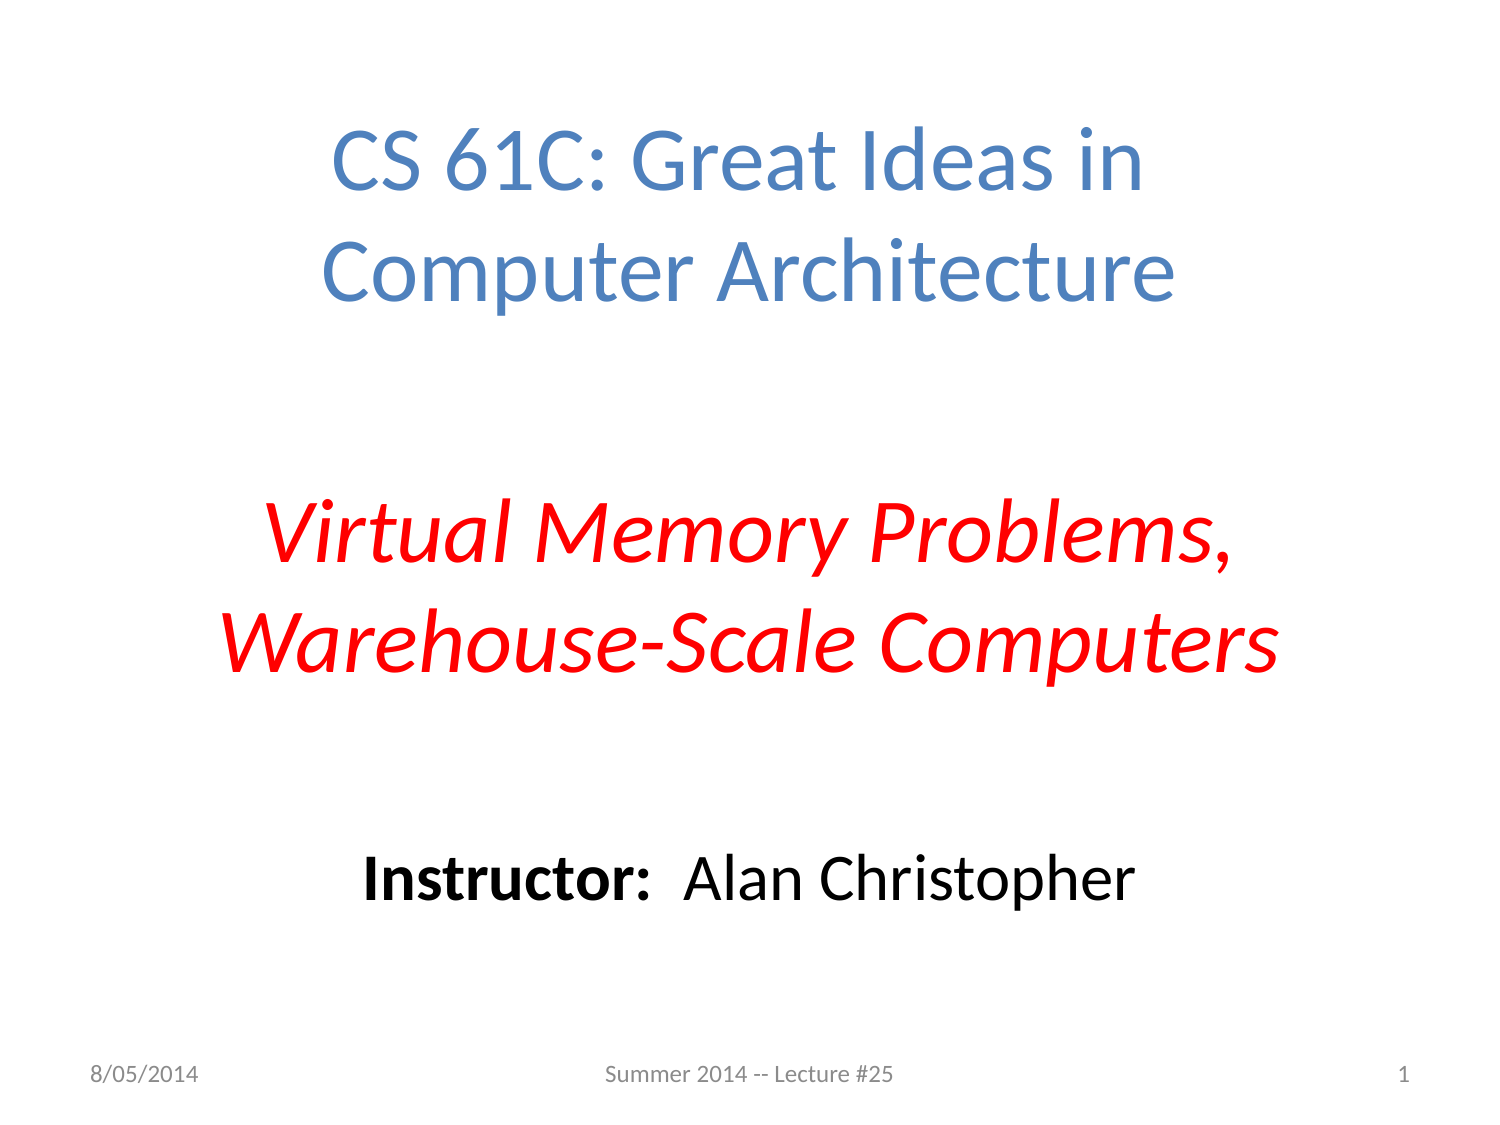

CS 61C: Great Ideas in
Computer Architecture
Virtual Memory Problems,
Warehouse-Scale Computers
# Instructor: Alan Christopher
8/05/2014
Summer 2014 -- Lecture #25